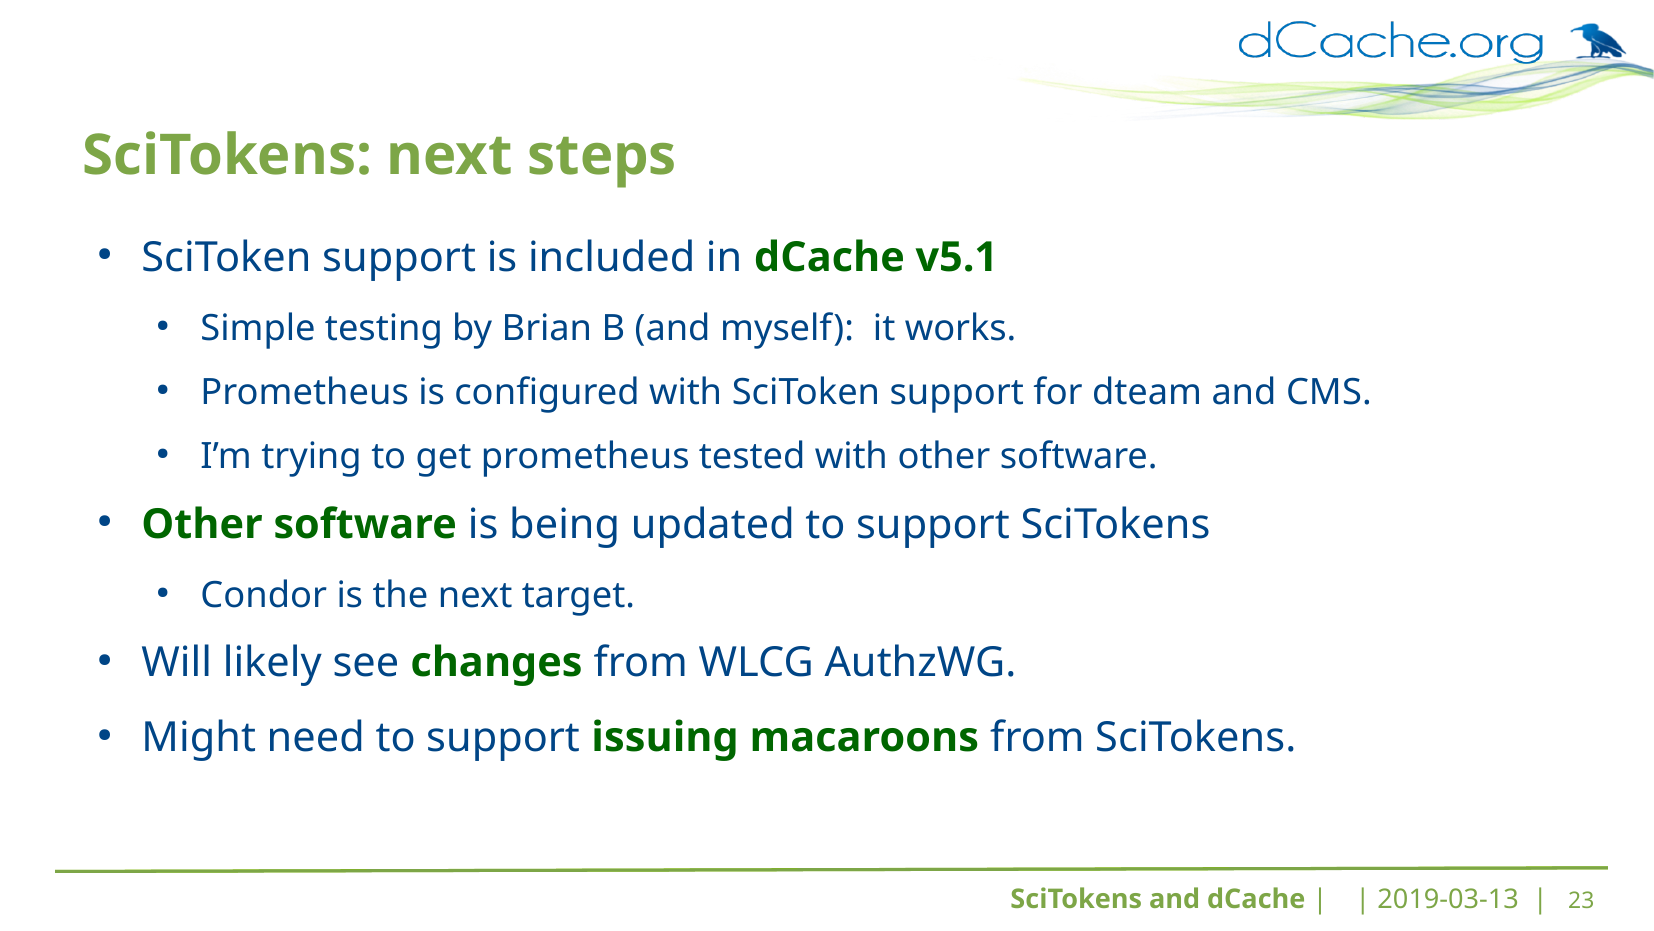

# SciTokens: next steps
SciToken support is included in dCache v5.1
Simple testing by Brian B (and myself): it works.
Prometheus is configured with SciToken support for dteam and CMS.
I’m trying to get prometheus tested with other software.
Other software is being updated to support SciTokens
Condor is the next target.
Will likely see changes from WLCG AuthzWG.
Might need to support issuing macaroons from SciTokens.